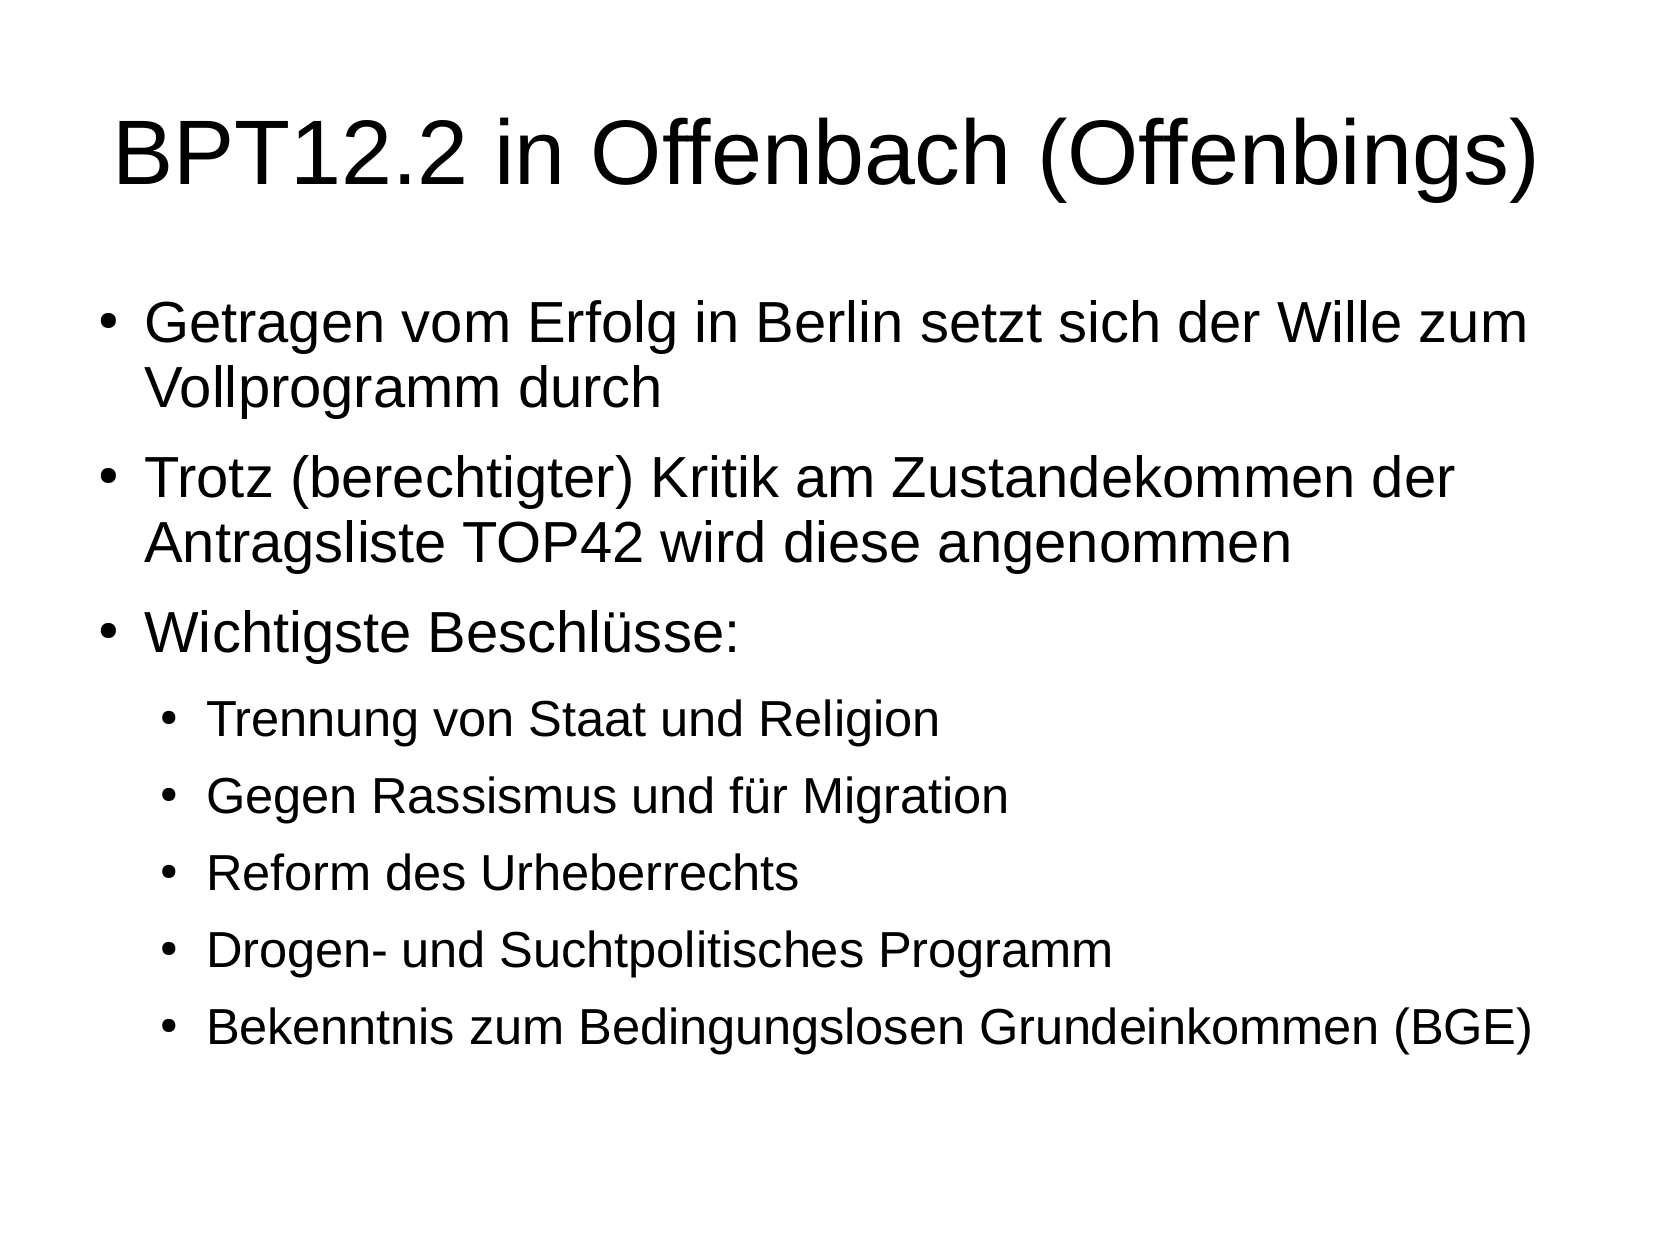

# BPT12.2 in Offenbach (Offenbings)
Getragen vom Erfolg in Berlin setzt sich der Wille zum Vollprogramm durch
Trotz (berechtigter) Kritik am Zustandekommen der Antragsliste TOP42 wird diese angenommen
Wichtigste Beschlüsse:
Trennung von Staat und Religion
Gegen Rassismus und für Migration
Reform des Urheberrechts
Drogen- und Suchtpolitisches Programm
Bekenntnis zum Bedingungslosen Grundeinkommen (BGE)